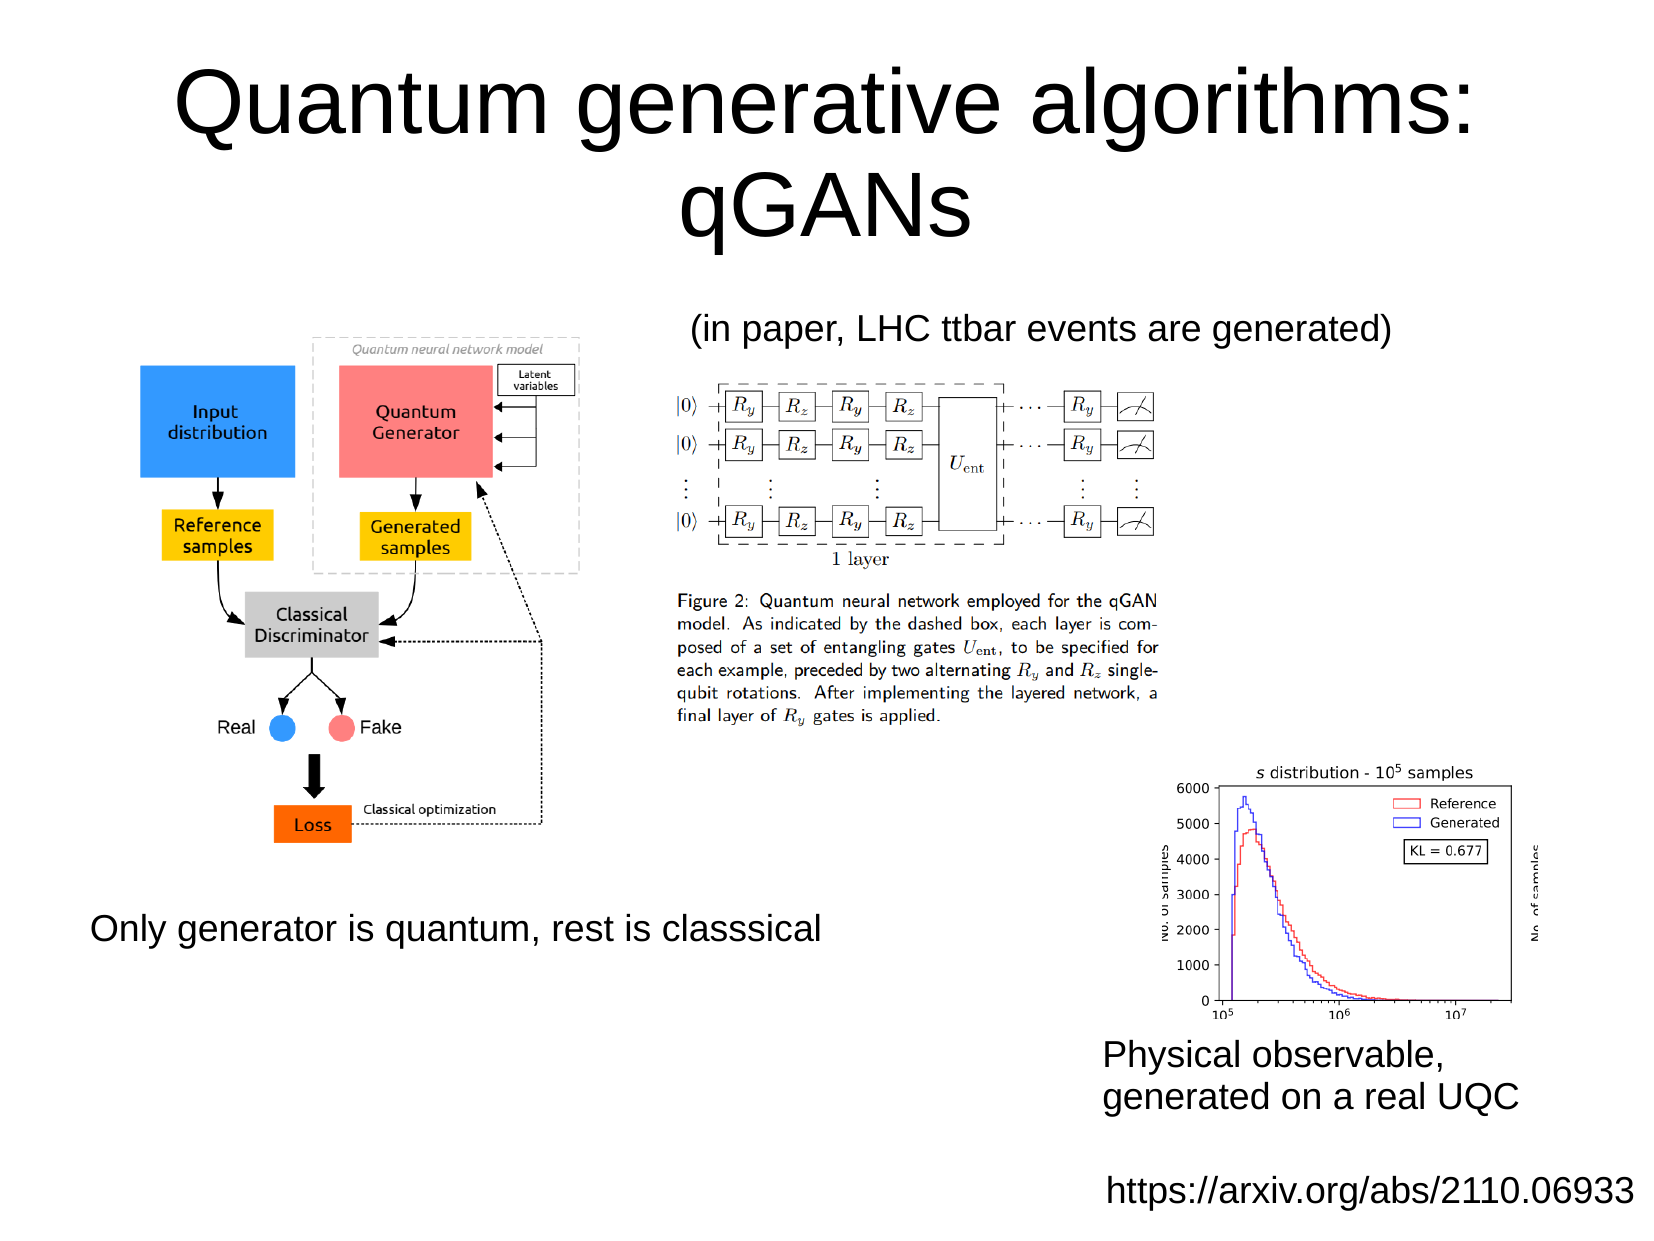

# Quantum generative algorithms: qGANs
(in paper, LHC ttbar events are generated)
Only generator is quantum, rest is classsical
Physical observable, generated on a real UQC
https://arxiv.org/abs/2110.06933